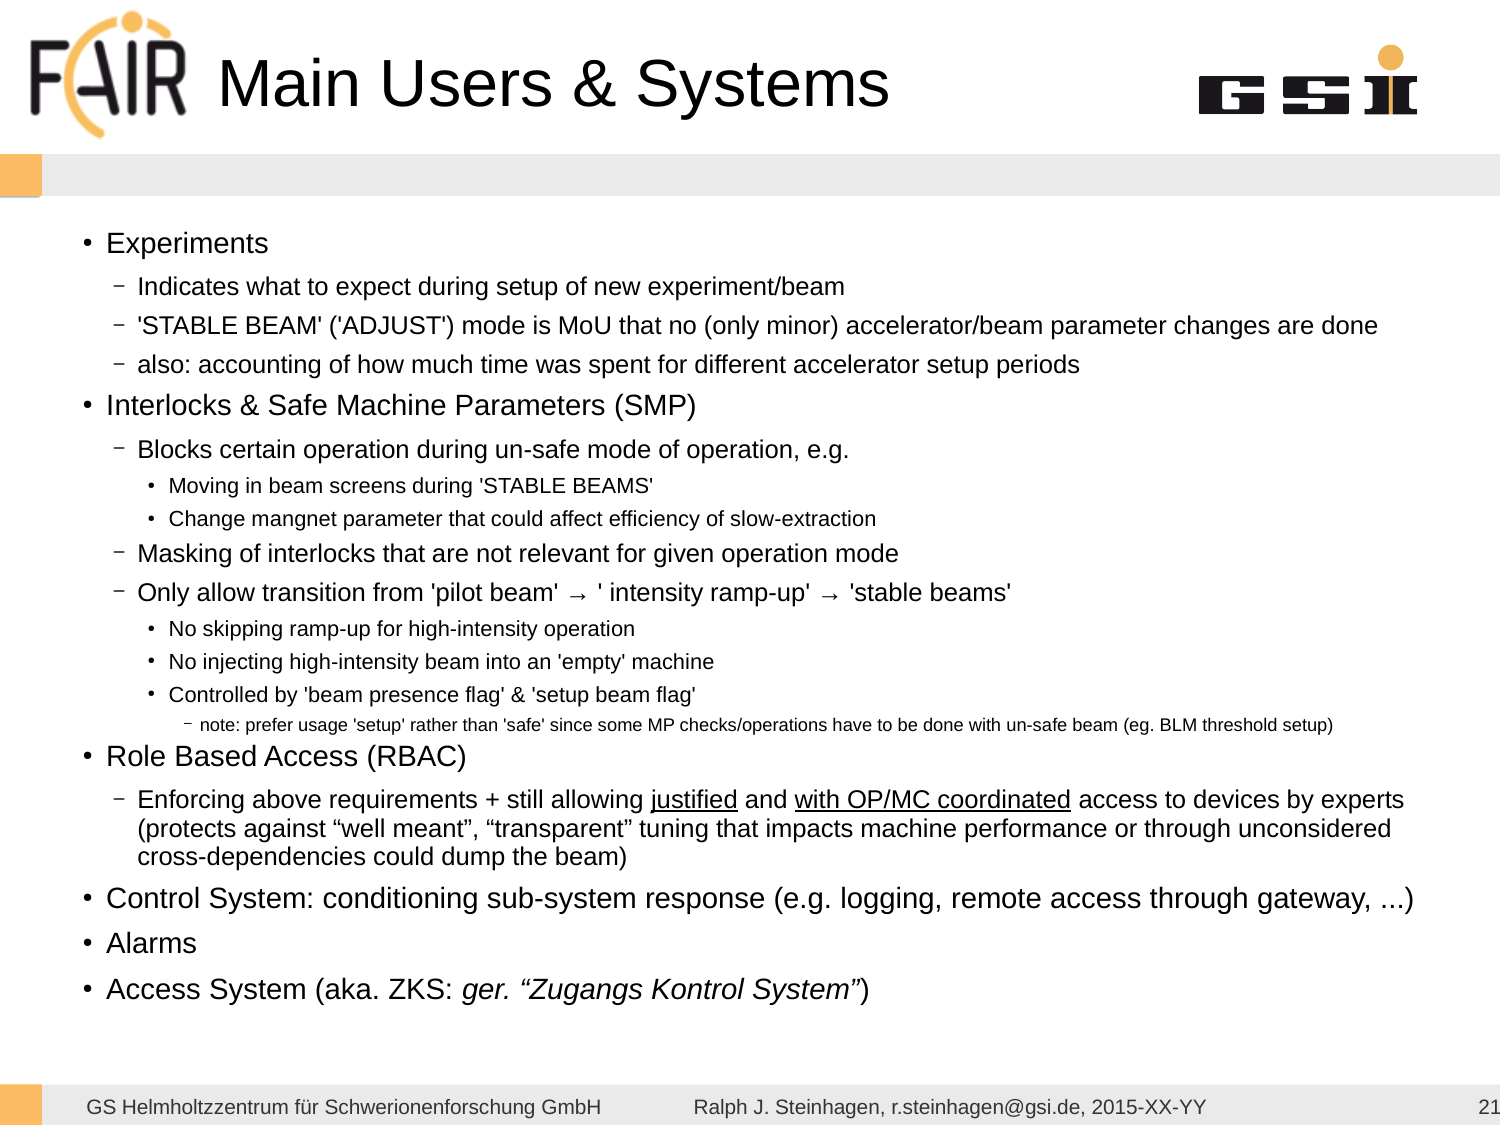

# Main Users & Systems
Experiments
Indicates what to expect during setup of new experiment/beam
'STABLE BEAM' ('ADJUST') mode is MoU that no (only minor) accelerator/beam parameter changes are done
also: accounting of how much time was spent for different accelerator setup periods
Interlocks & Safe Machine Parameters (SMP)
Blocks certain operation during un-safe mode of operation, e.g.
Moving in beam screens during 'STABLE BEAMS'
Change mangnet parameter that could affect efficiency of slow-extraction
Masking of interlocks that are not relevant for given operation mode
Only allow transition from 'pilot beam' → ' intensity ramp-up' → 'stable beams'
No skipping ramp-up for high-intensity operation
No injecting high-intensity beam into an 'empty' machine
Controlled by 'beam presence flag' & 'setup beam flag'
note: prefer usage 'setup' rather than 'safe' since some MP checks/operations have to be done with un-safe beam (eg. BLM threshold setup)
Role Based Access (RBAC)
Enforcing above requirements + still allowing justified and with OP/MC coordinated access to devices by experts (protects against “well meant”, “transparent” tuning that impacts machine performance or through unconsidered cross-dependencies could dump the beam)
Control System: conditioning sub-system response (e.g. logging, remote access through gateway, ...)
Alarms
Access System (aka. ZKS: ger. “Zugangs Kontrol System”)